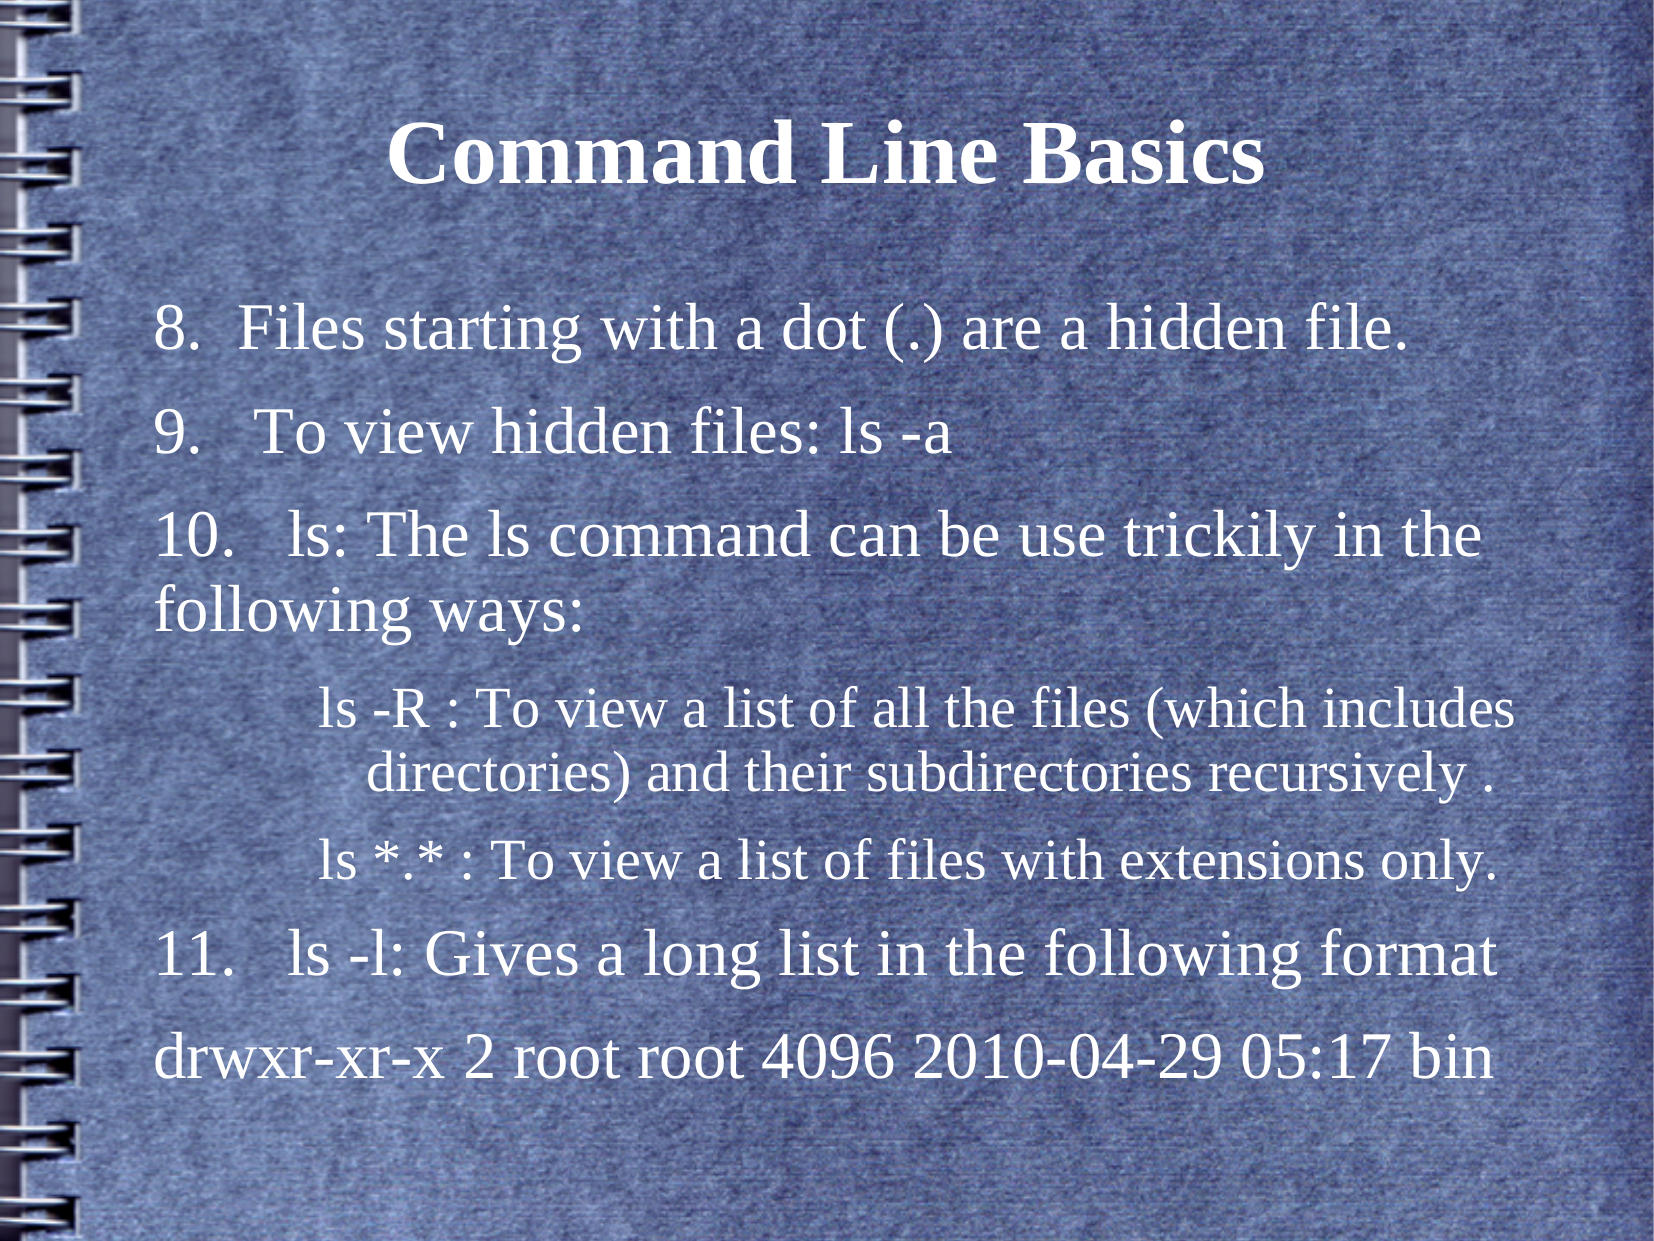

# Command Line Basics
8. Files starting with a dot (.) are a hidden file.
9. To view hidden files: ls -a
10. ls: The ls command can be use trickily in the following ways:
ls -R : To view a list of all the files (which includes directories) and their subdirectories recursively .
ls *.* : To view a list of files with extensions only.
11. ls -l: Gives a long list in the following format
drwxr-xr-x 2 root root 4096 2010-04-29 05:17 bin